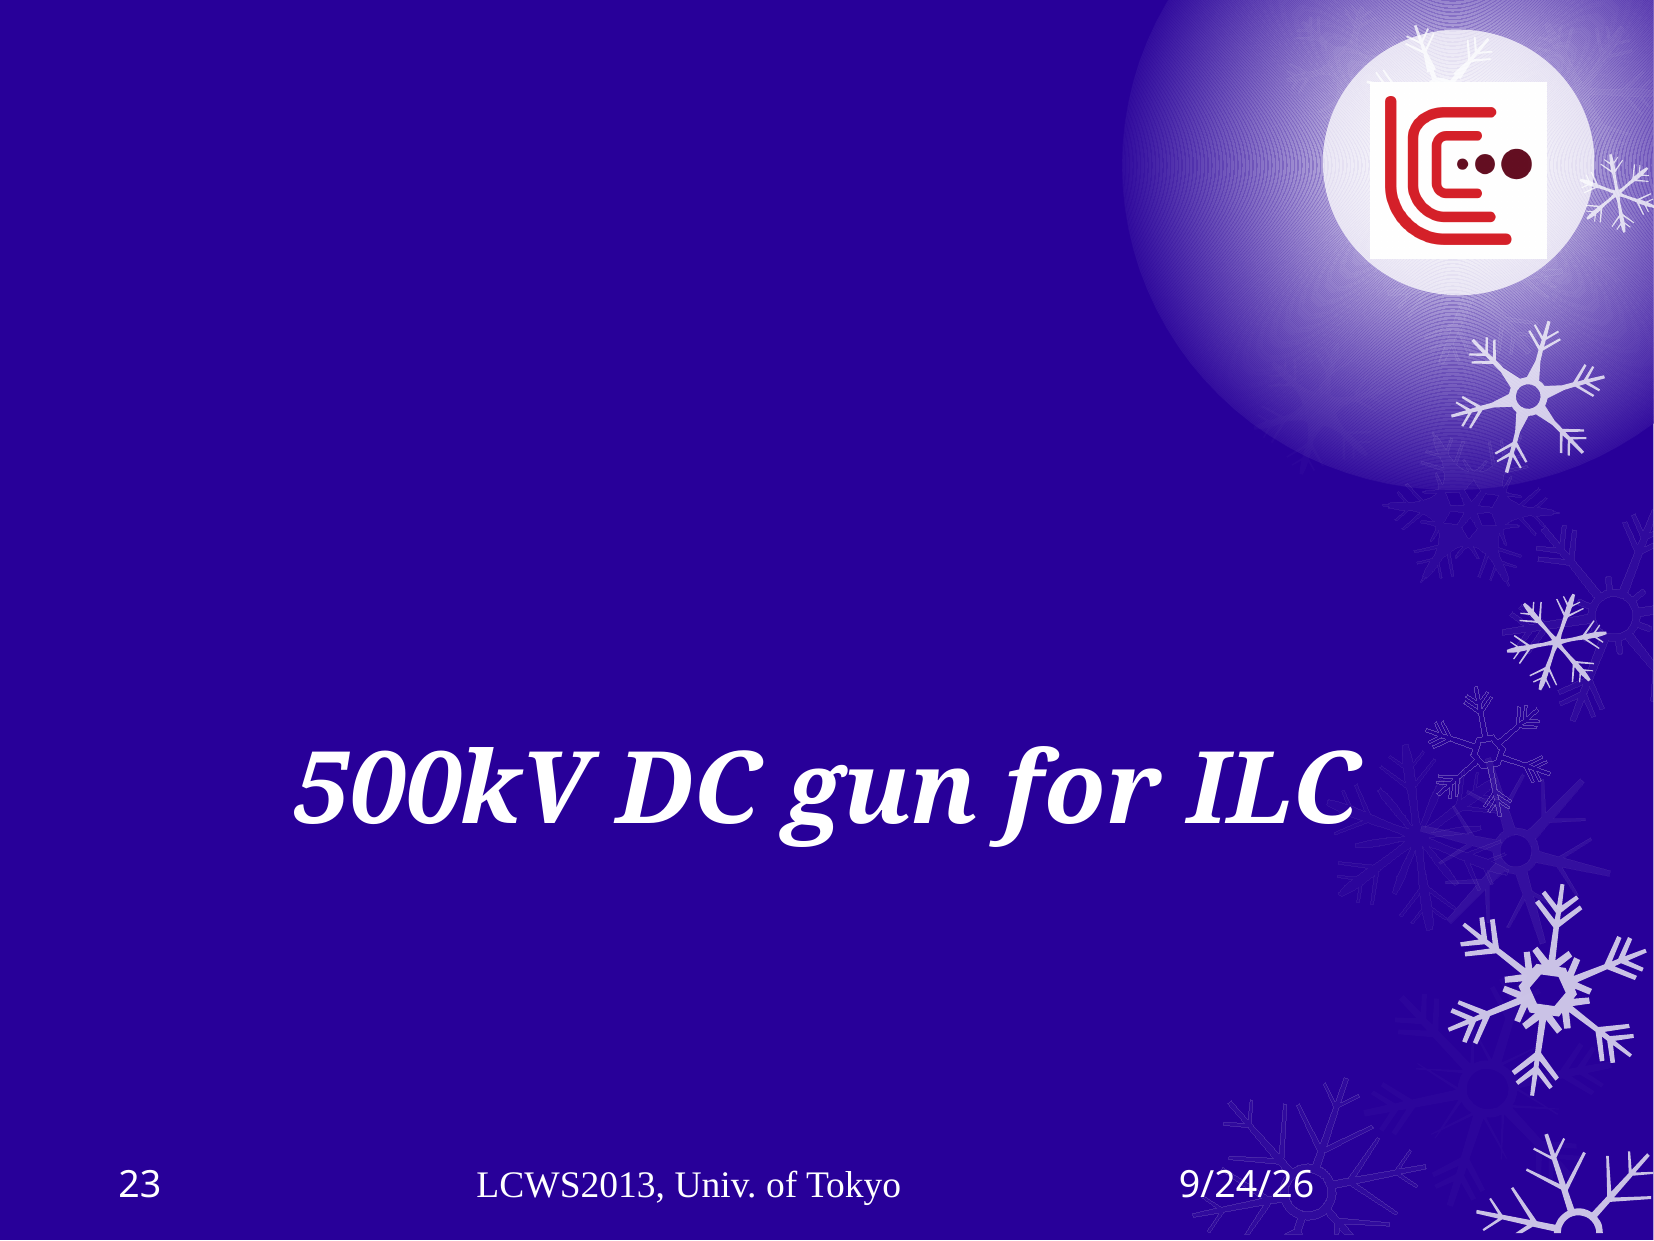

# 500kV DC gun for ILC
23
2010/8/11